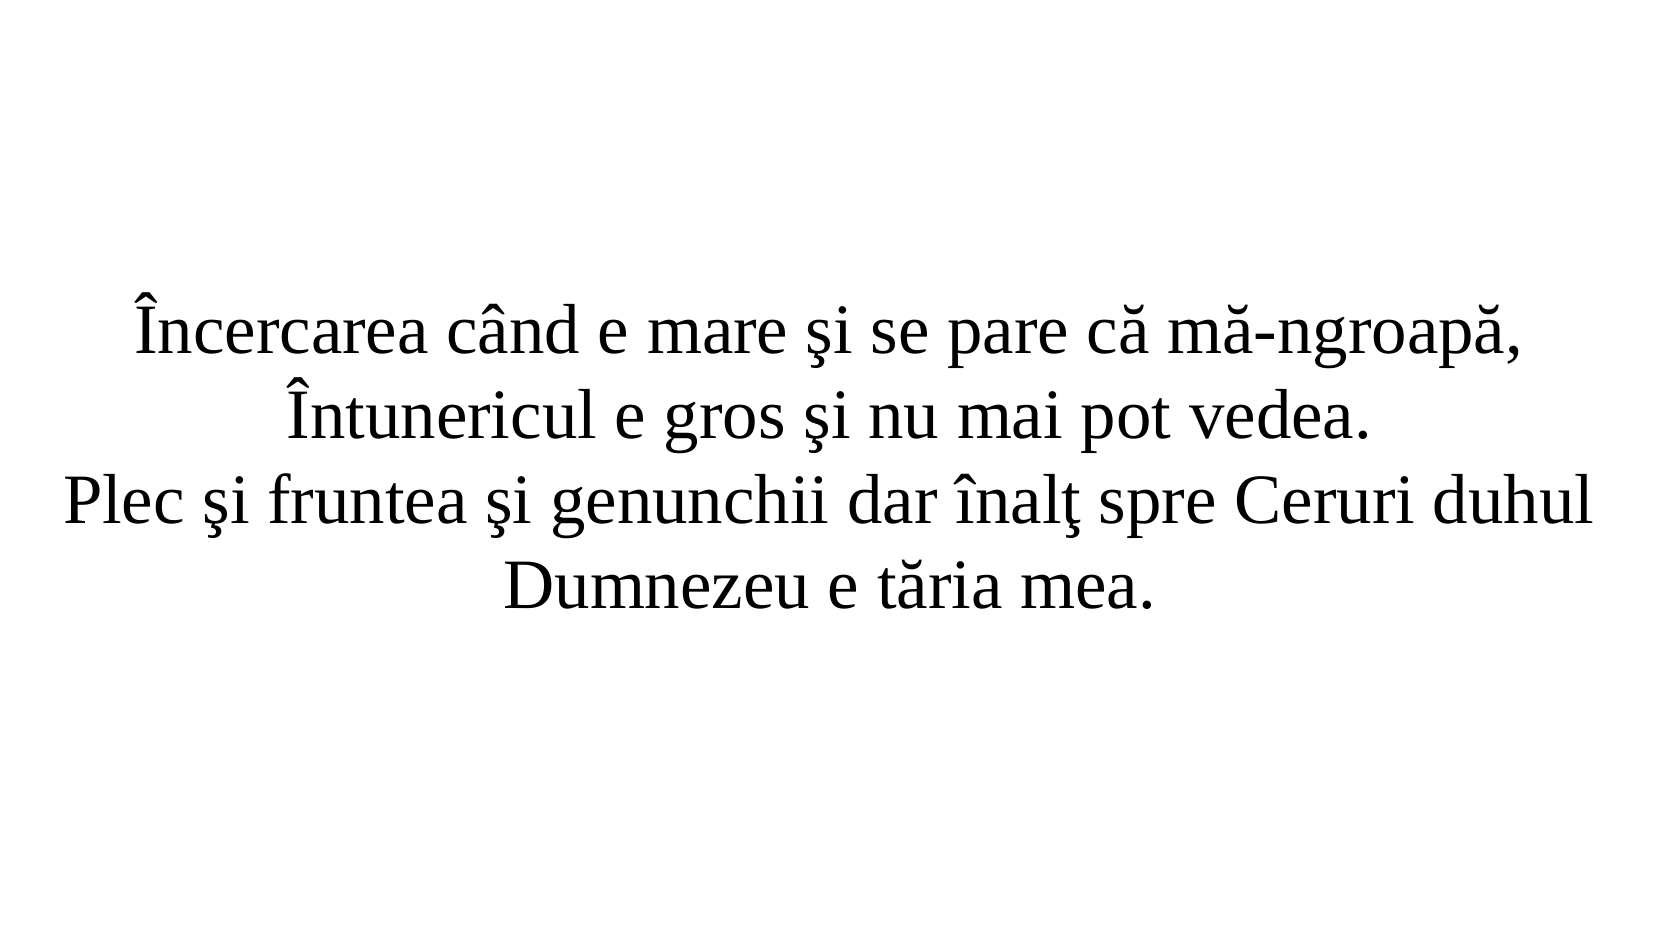

# Încercarea când e mare şi se pare că mă-ngroapă,
Întunericul e gros şi nu mai pot vedea.
Plec şi fruntea şi genunchii dar înalţ spre Ceruri duhul
Dumnezeu e tăria mea.